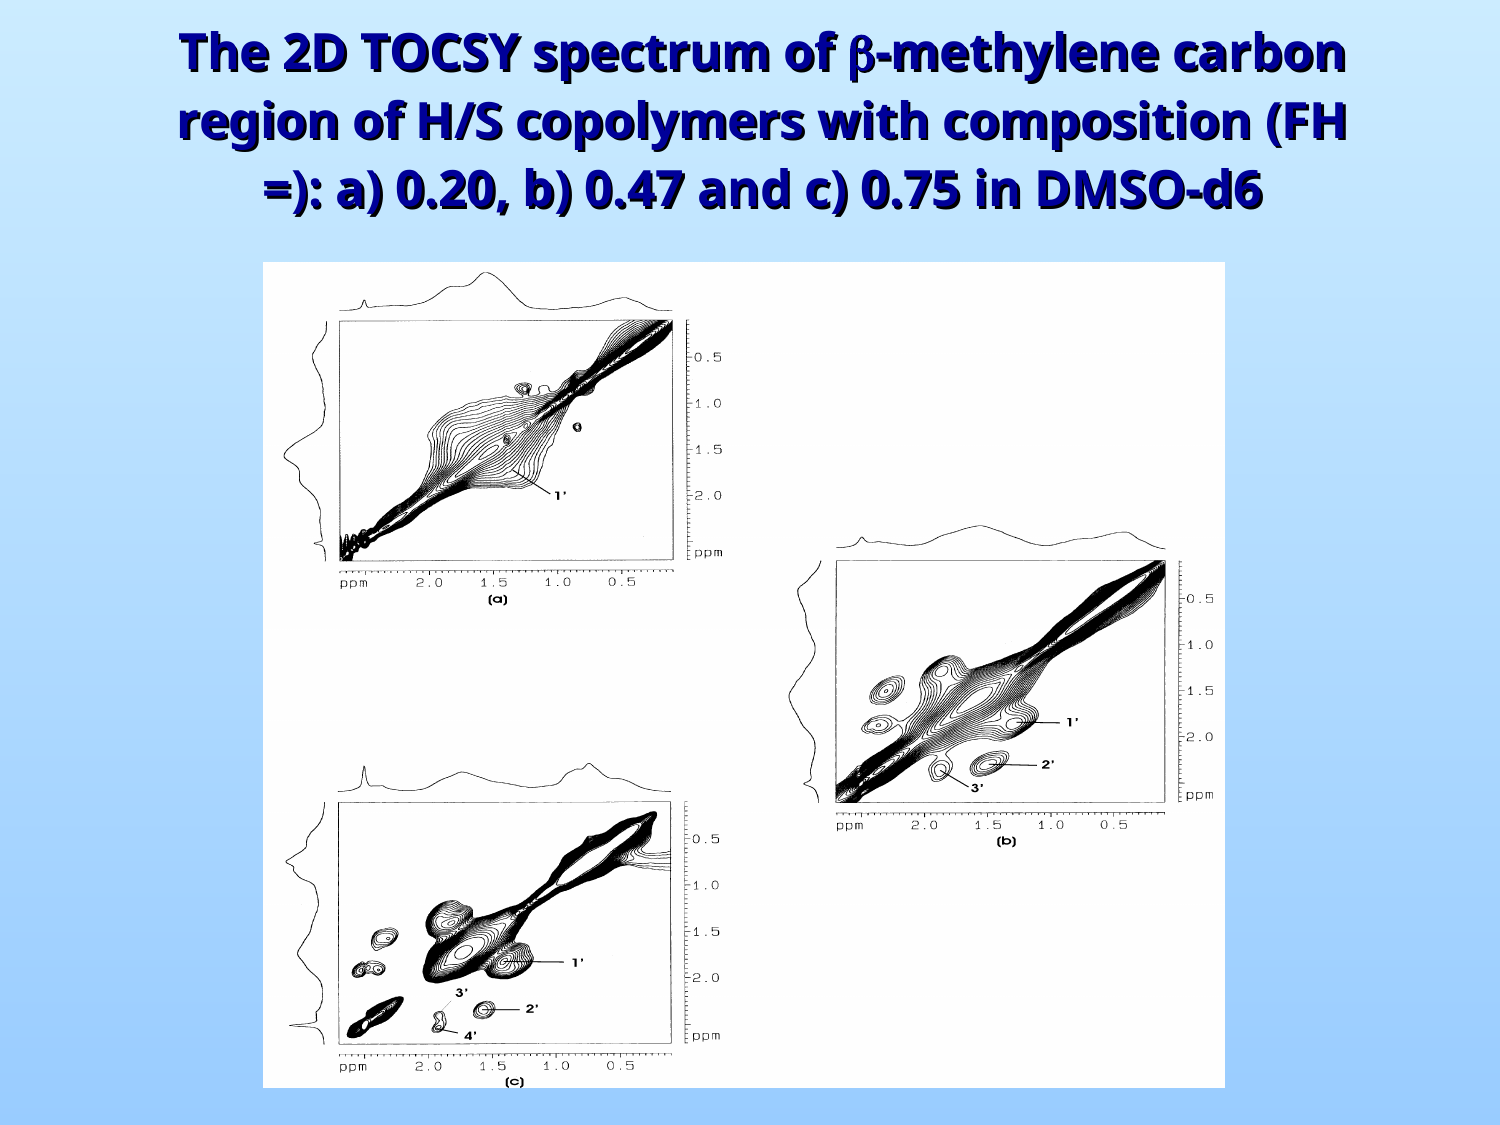

# The 2D TOCSY spectrum of -methylene carbon region of H/S copolymers with composition (FH =): a) 0.20, b) 0.47 and c) 0.75 in DMSO-d6